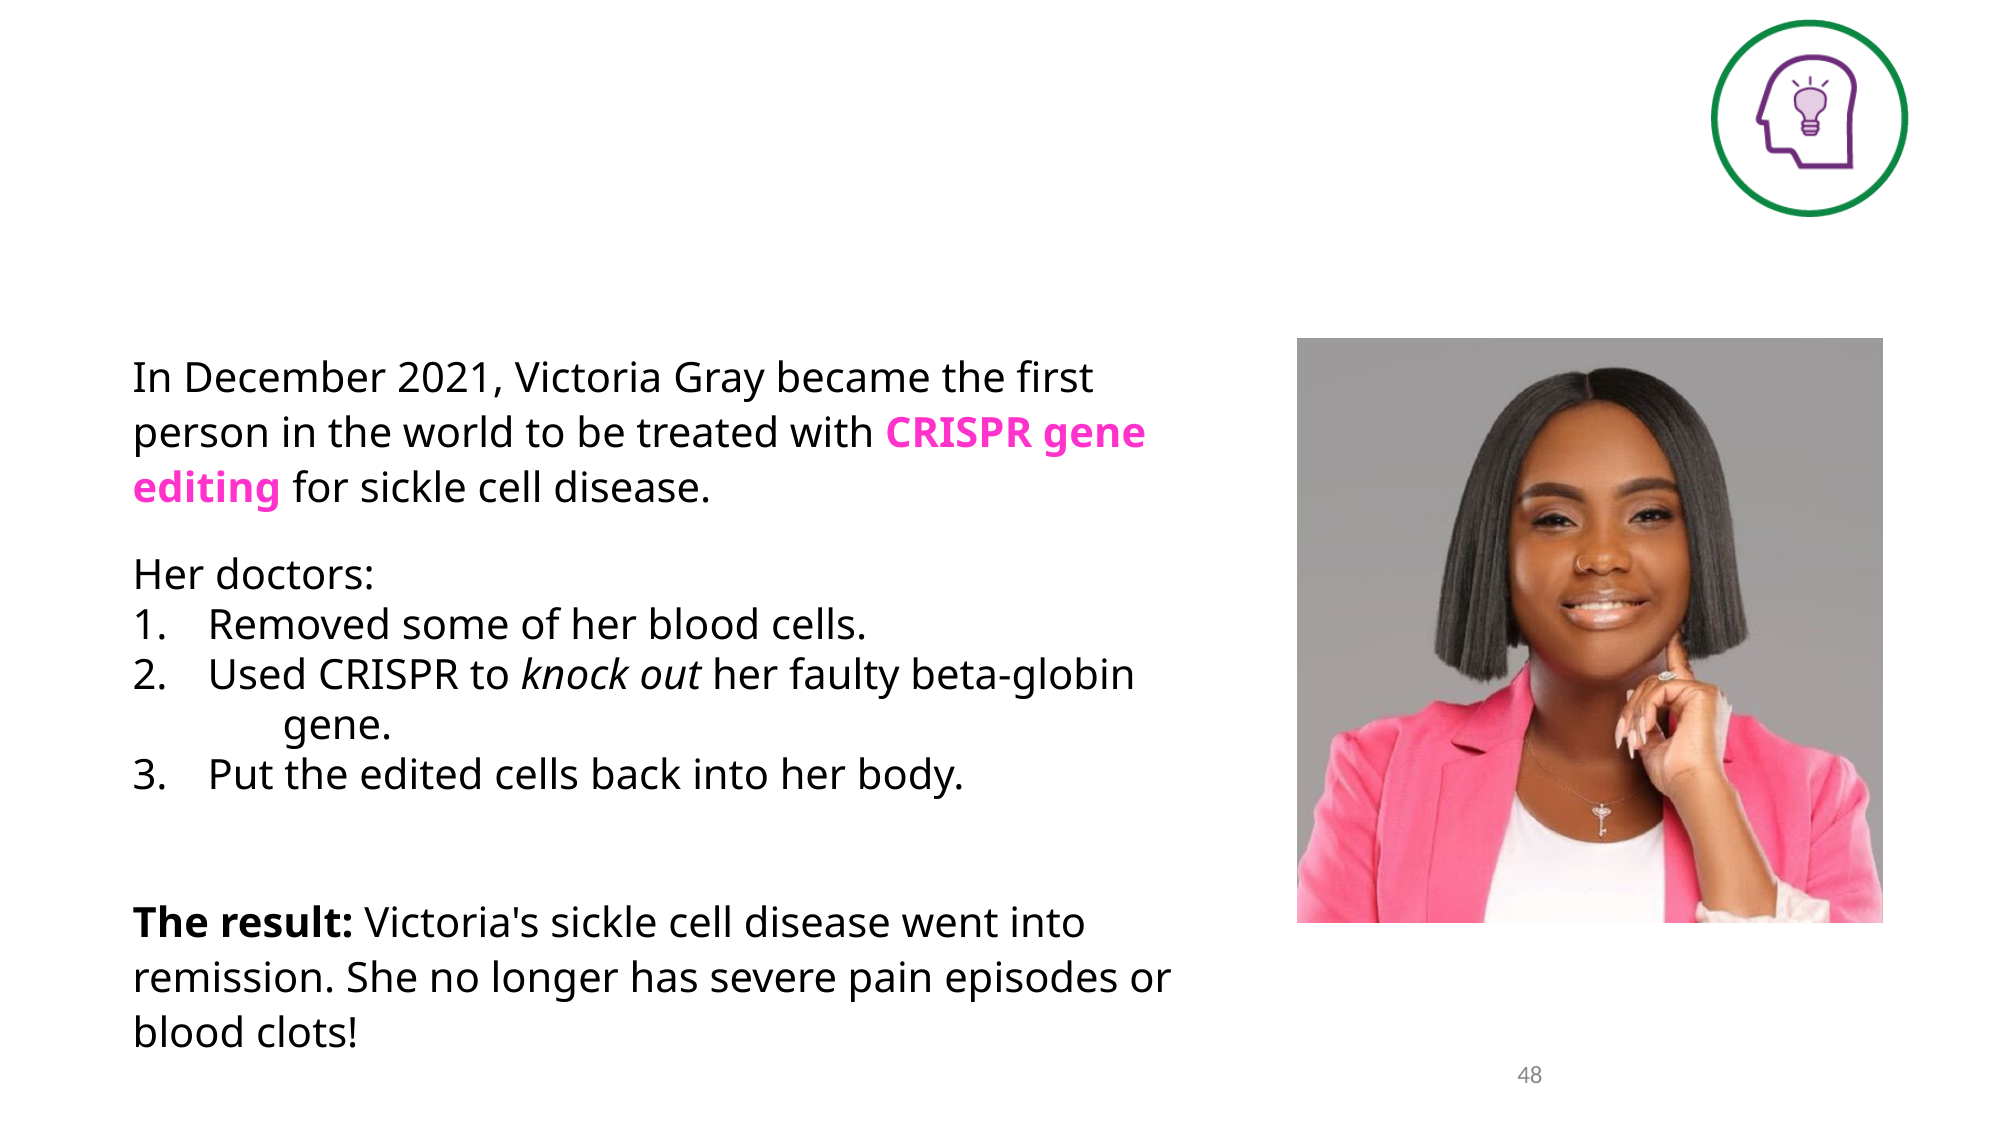

CRISPR and Victoria Gray—A Real-World Application
In December 2021, Victoria Gray became the first person in the world to be treated with CRISPR gene editing for sickle cell disease.
Her doctors:
Removed some of her blood cells.
Used CRISPR to knock out her faulty beta-globin gene.
Put the edited cells back into her body.
The result: Victoria's sickle cell disease went into remission. She no longer has severe pain episodes or blood clots!